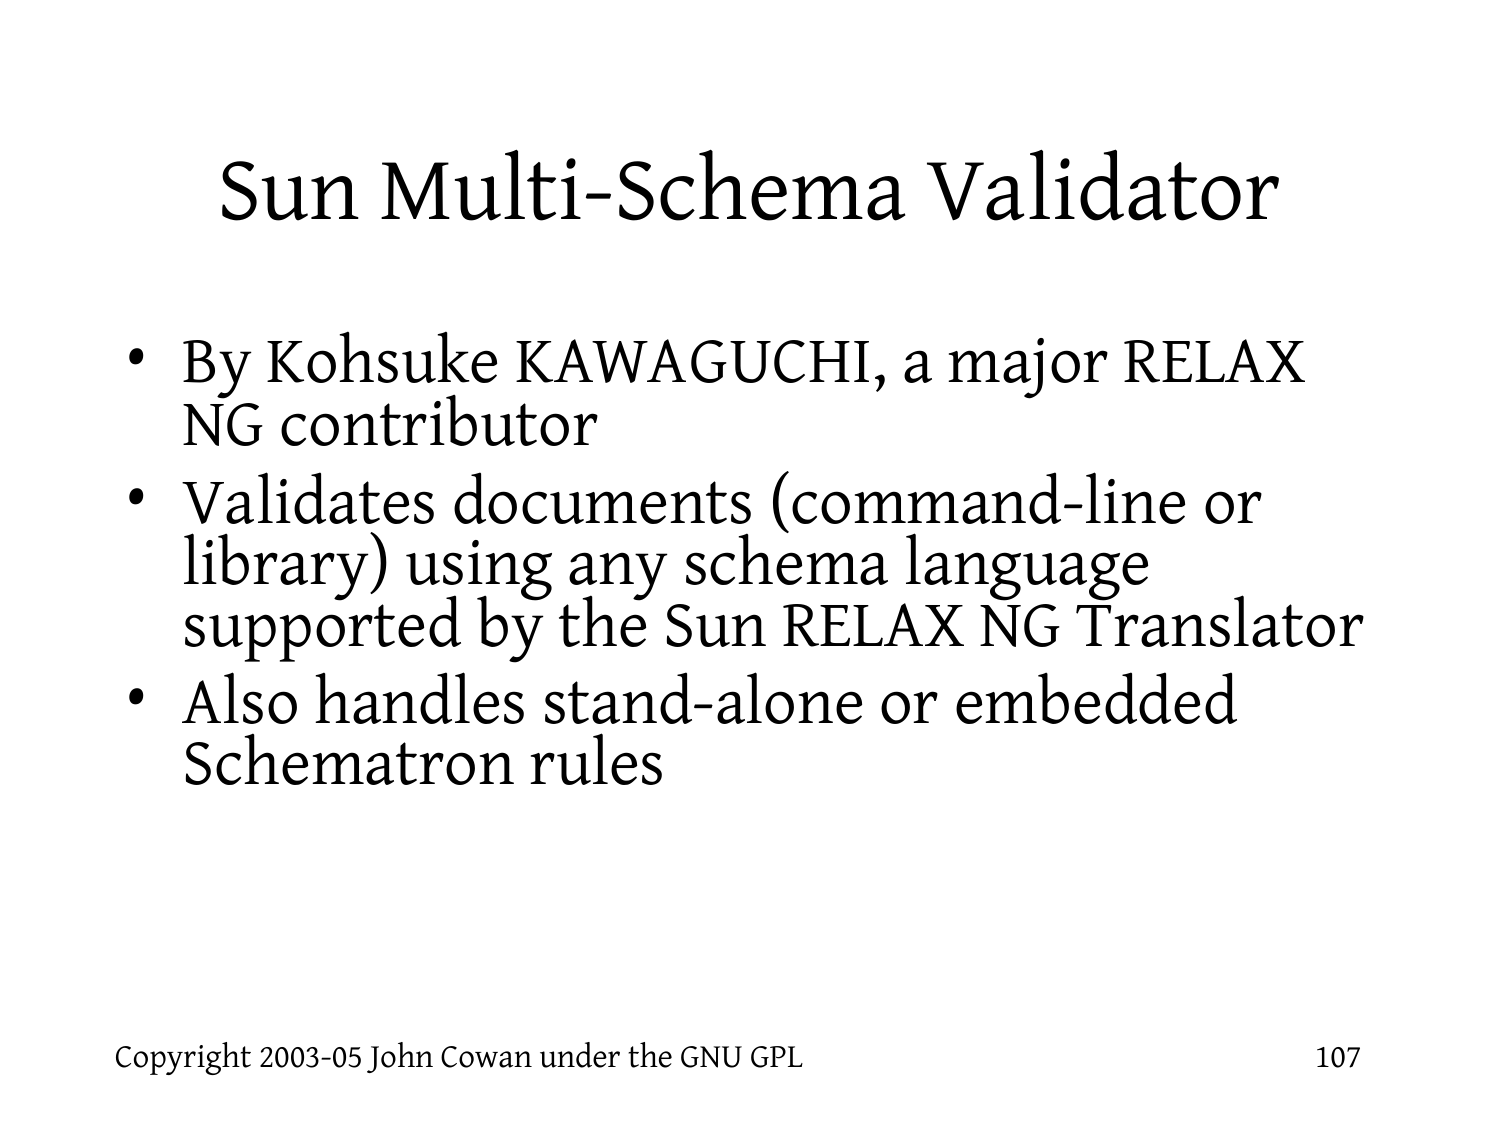

# Sun Multi-Schema Validator
By Kohsuke KAWAGUCHI, a major RELAX NG contributor
Validates documents (command-line or library) using any schema language supported by the Sun RELAX NG Translator
Also handles stand-alone or embedded Schematron rules